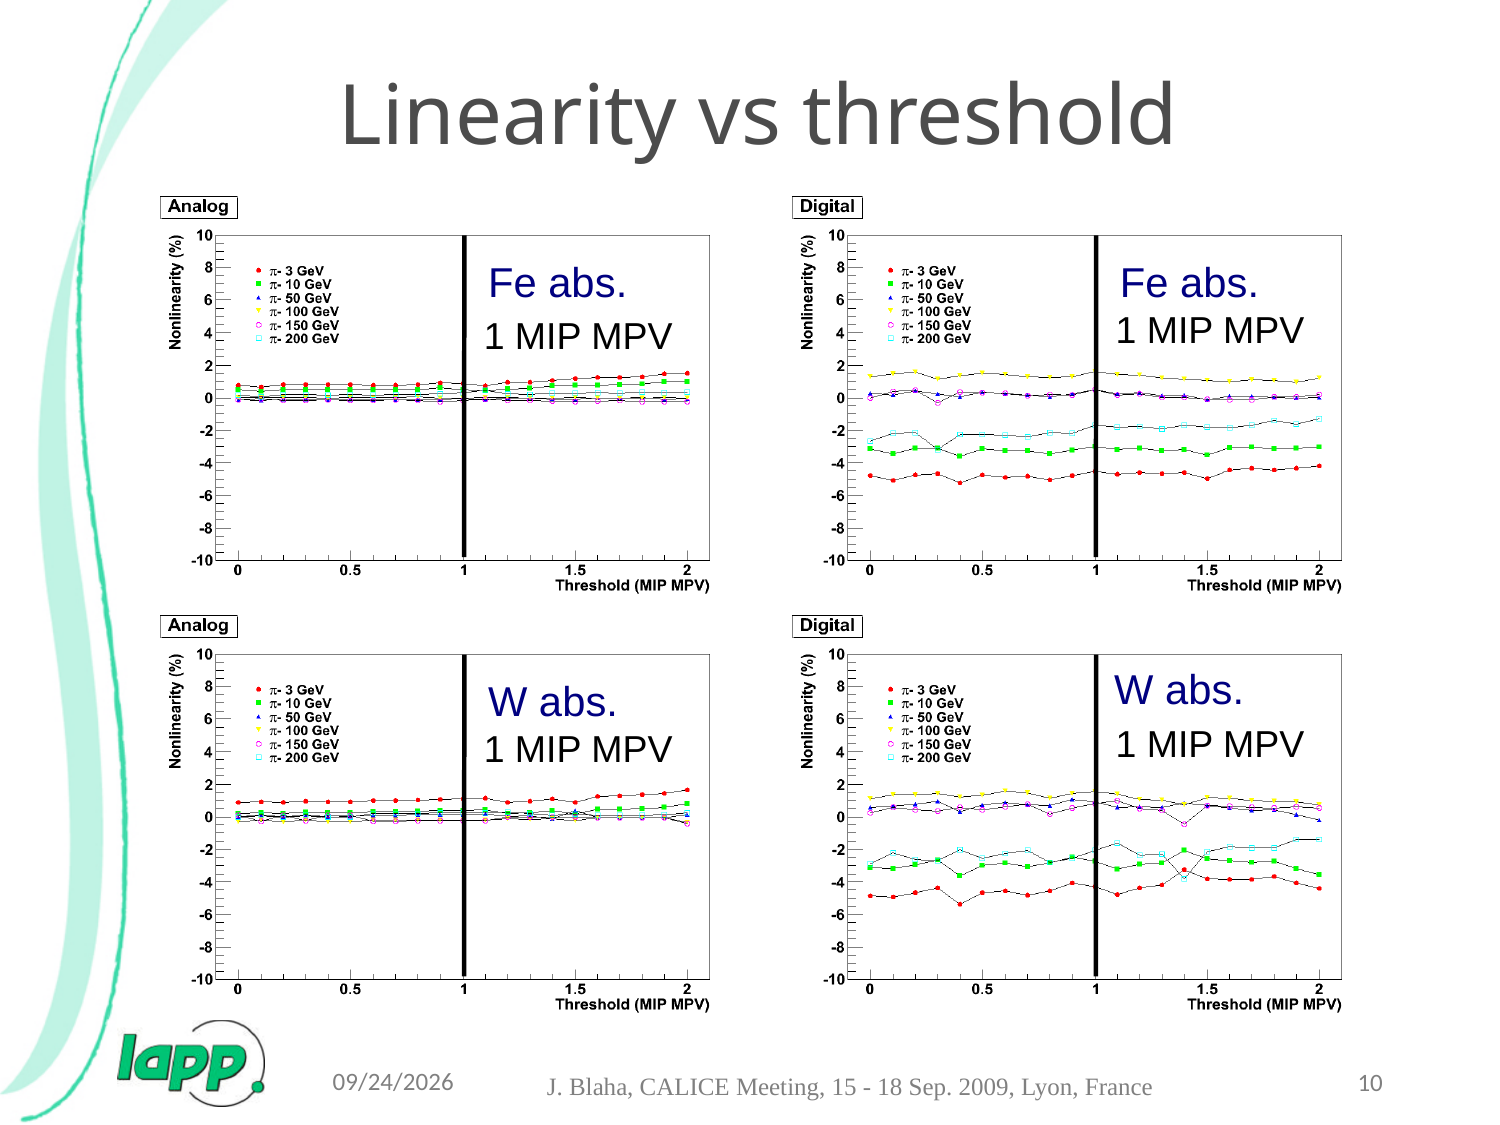

Linearity vs threshold
#
Fe abs.
1 MIP MPV
Fe abs.
1 MIP MPV
W abs.
1 MIP MPV
W abs.
1 MIP MPV
10
J. Blaha, CALICE Meeting, 15 - 18 Sep. 2009, Lyon, France